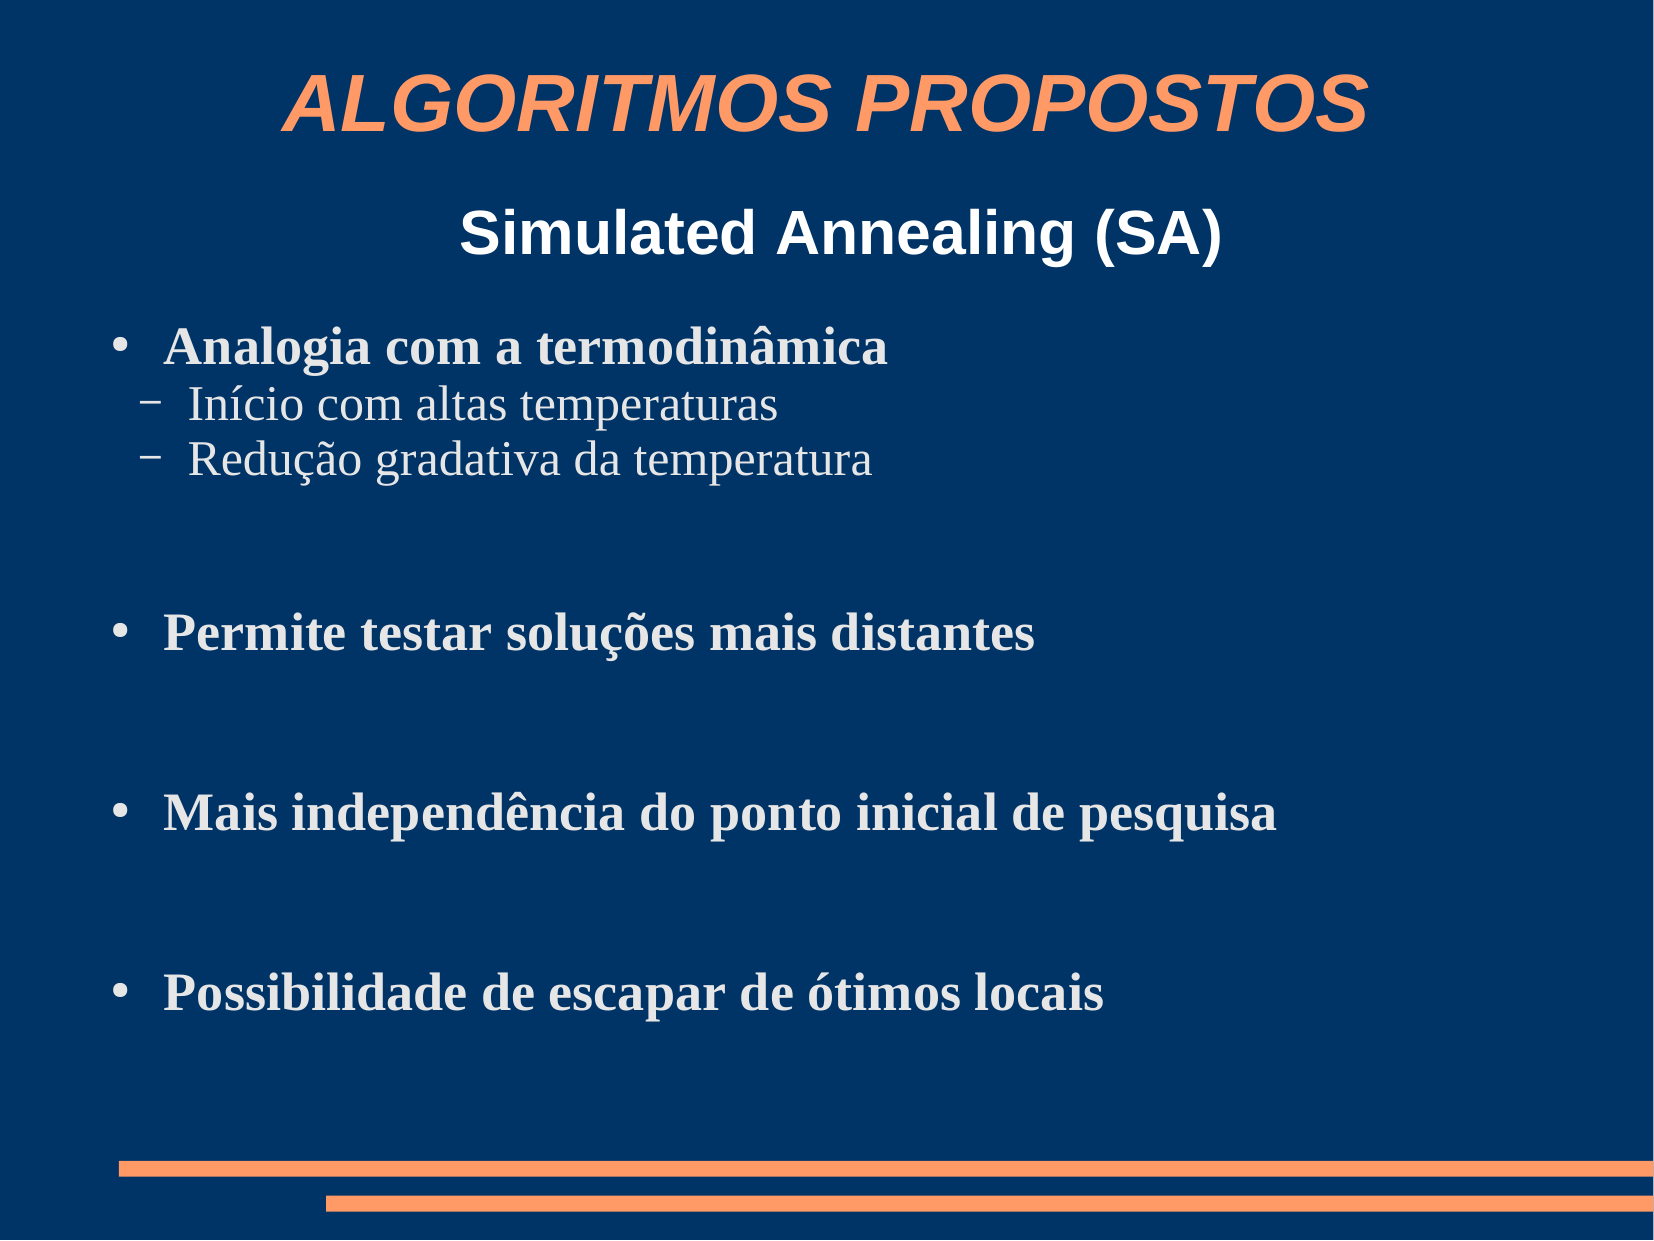

# ALGORITMOS PROPOSTOS
Simulated Annealing (SA)
Analogia com a termodinâmica
Início com altas temperaturas
Redução gradativa da temperatura
Permite testar soluções mais distantes
Mais independência do ponto inicial de pesquisa
Possibilidade de escapar de ótimos locais